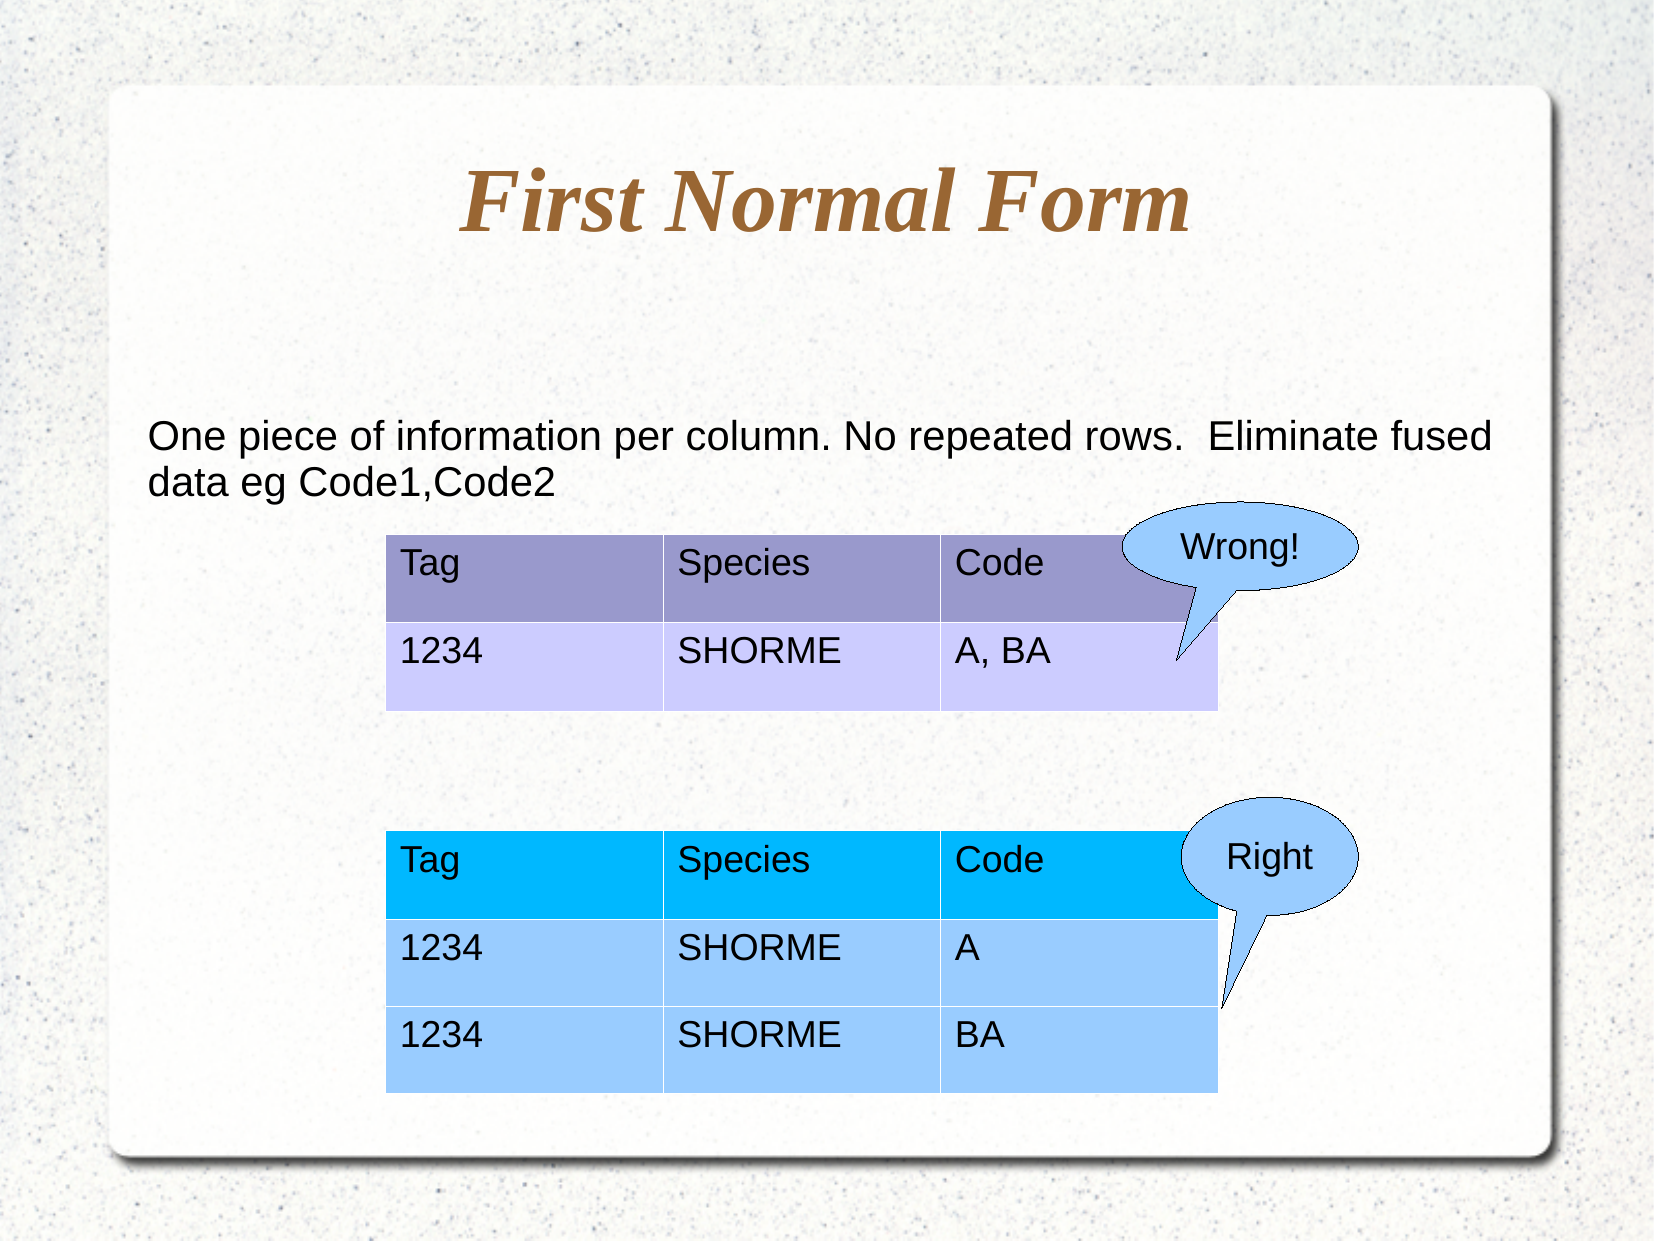

# First Normal Form
One piece of information per column. No repeated rows. Eliminate fused data eg Code1,Code2
Wrong!
| Tag | Species | Code |
| --- | --- | --- |
| 1234 | SHORME | A, BA |
Right
| Tag | Species | Code |
| --- | --- | --- |
| 1234 | SHORME | A |
| 1234 | SHORME | BA |